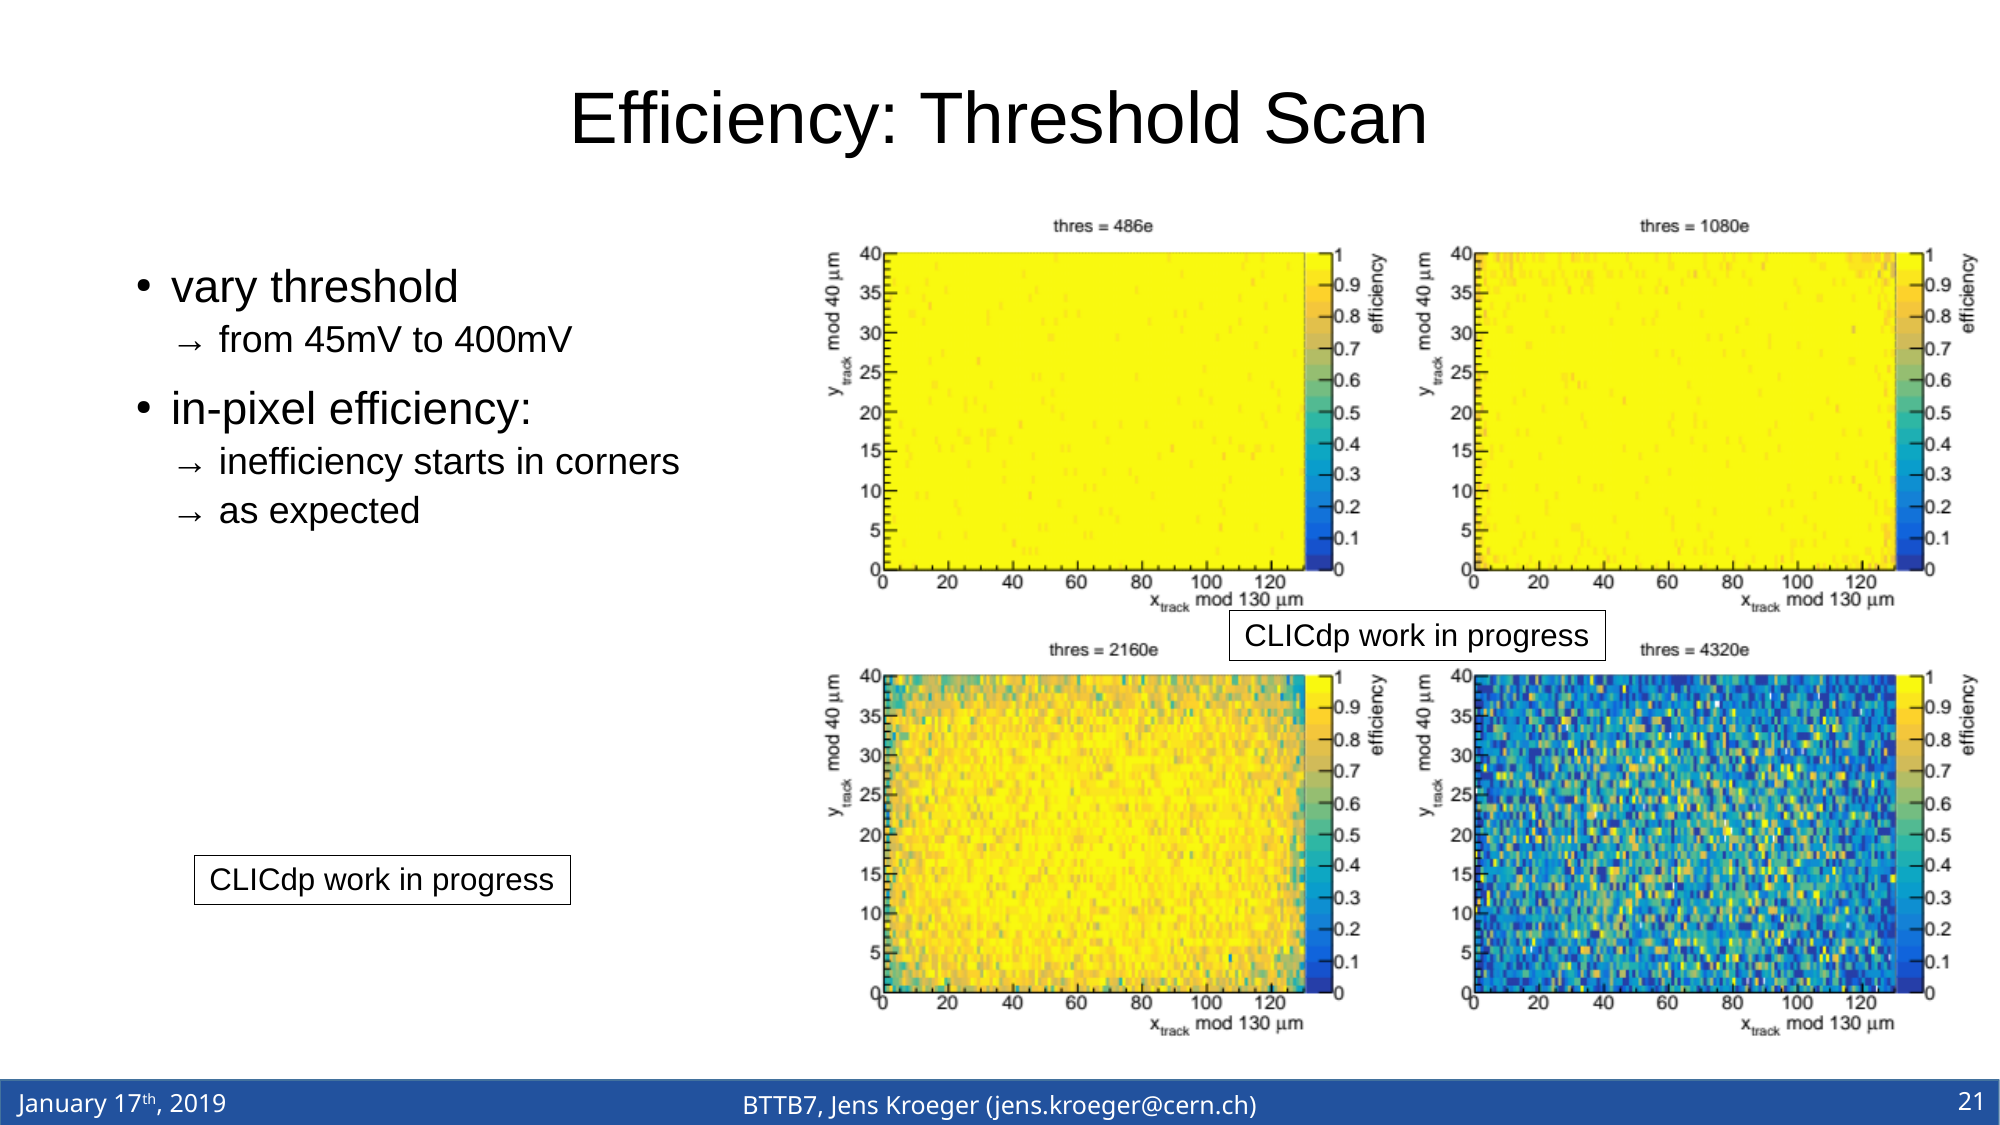

Efficiency: Threshold Scan
vary threshold
→ from 45mV to 400mV
in-pixel efficiency:
→ inefficiency starts in corners
→ as expected
CLICdp work in progress
CLICdp work in progress
21
November 28th, 2018
BTTB7, Jens Kroeger (jens.kroeger@cern.ch)